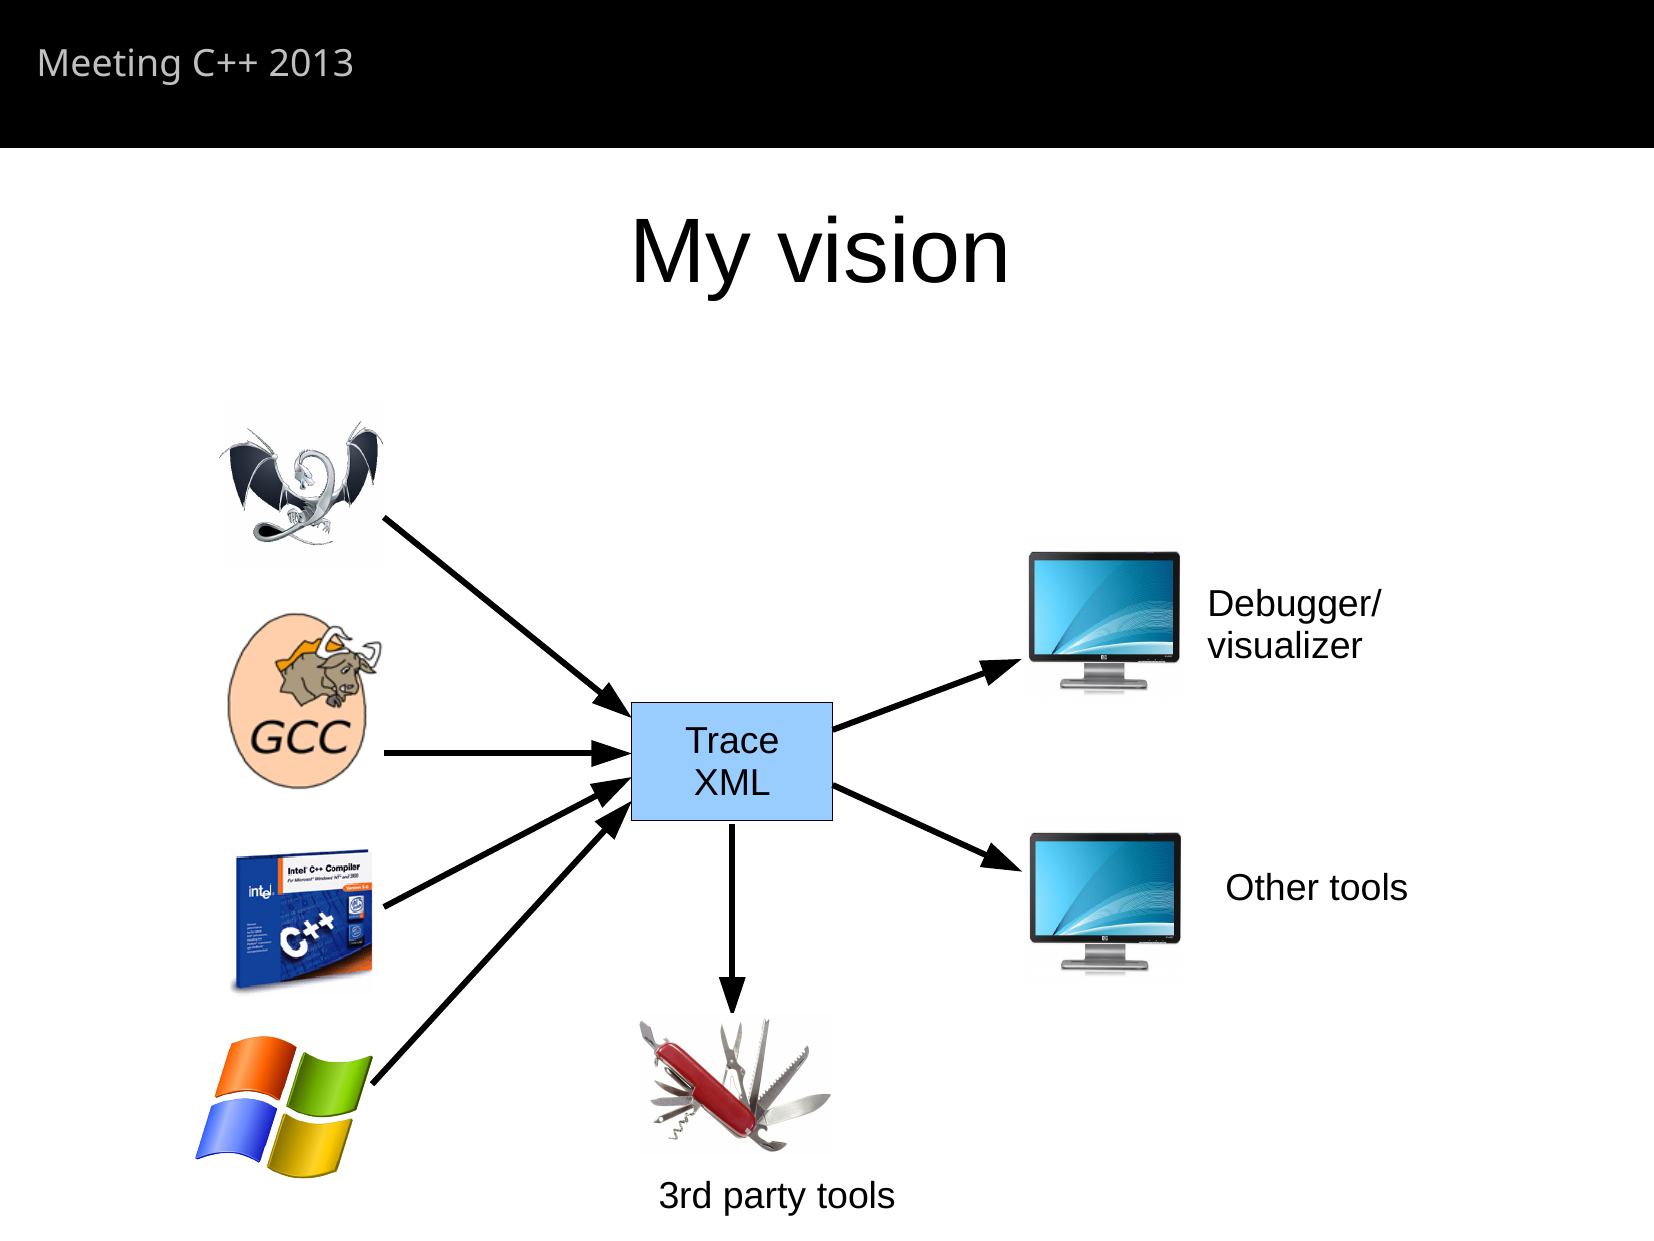

# My vision
Debugger/
visualizer
Trace
XML
Other tools
3rd party tools